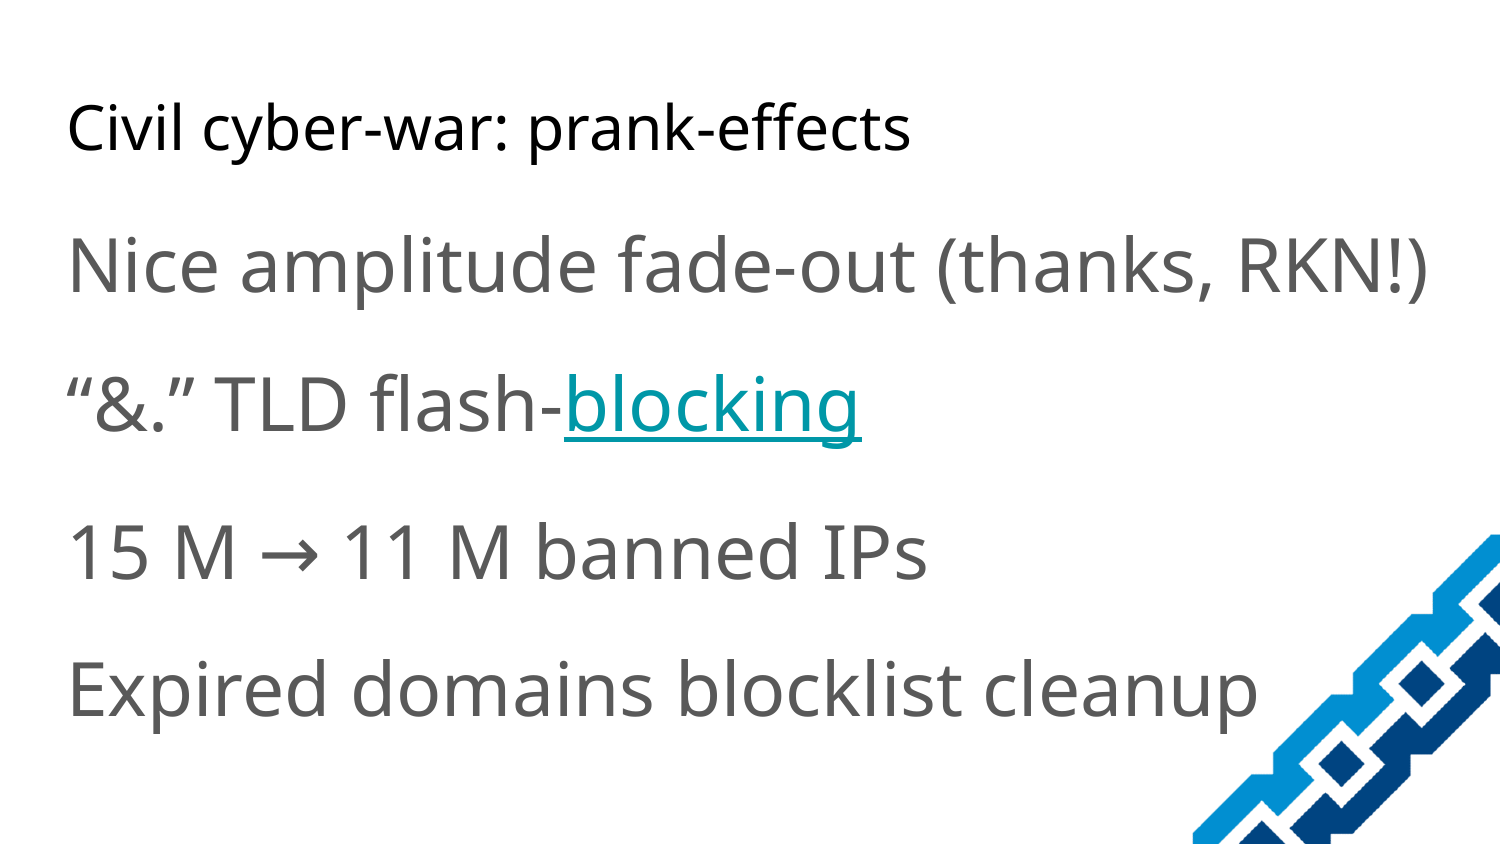

Civil cyber-war: prank-effects
# Nice amplitude fade-out (thanks, RKN!)
“&.” TLD flash-blocking
15 M → 11 M banned IPs
Expired domains blocklist cleanup